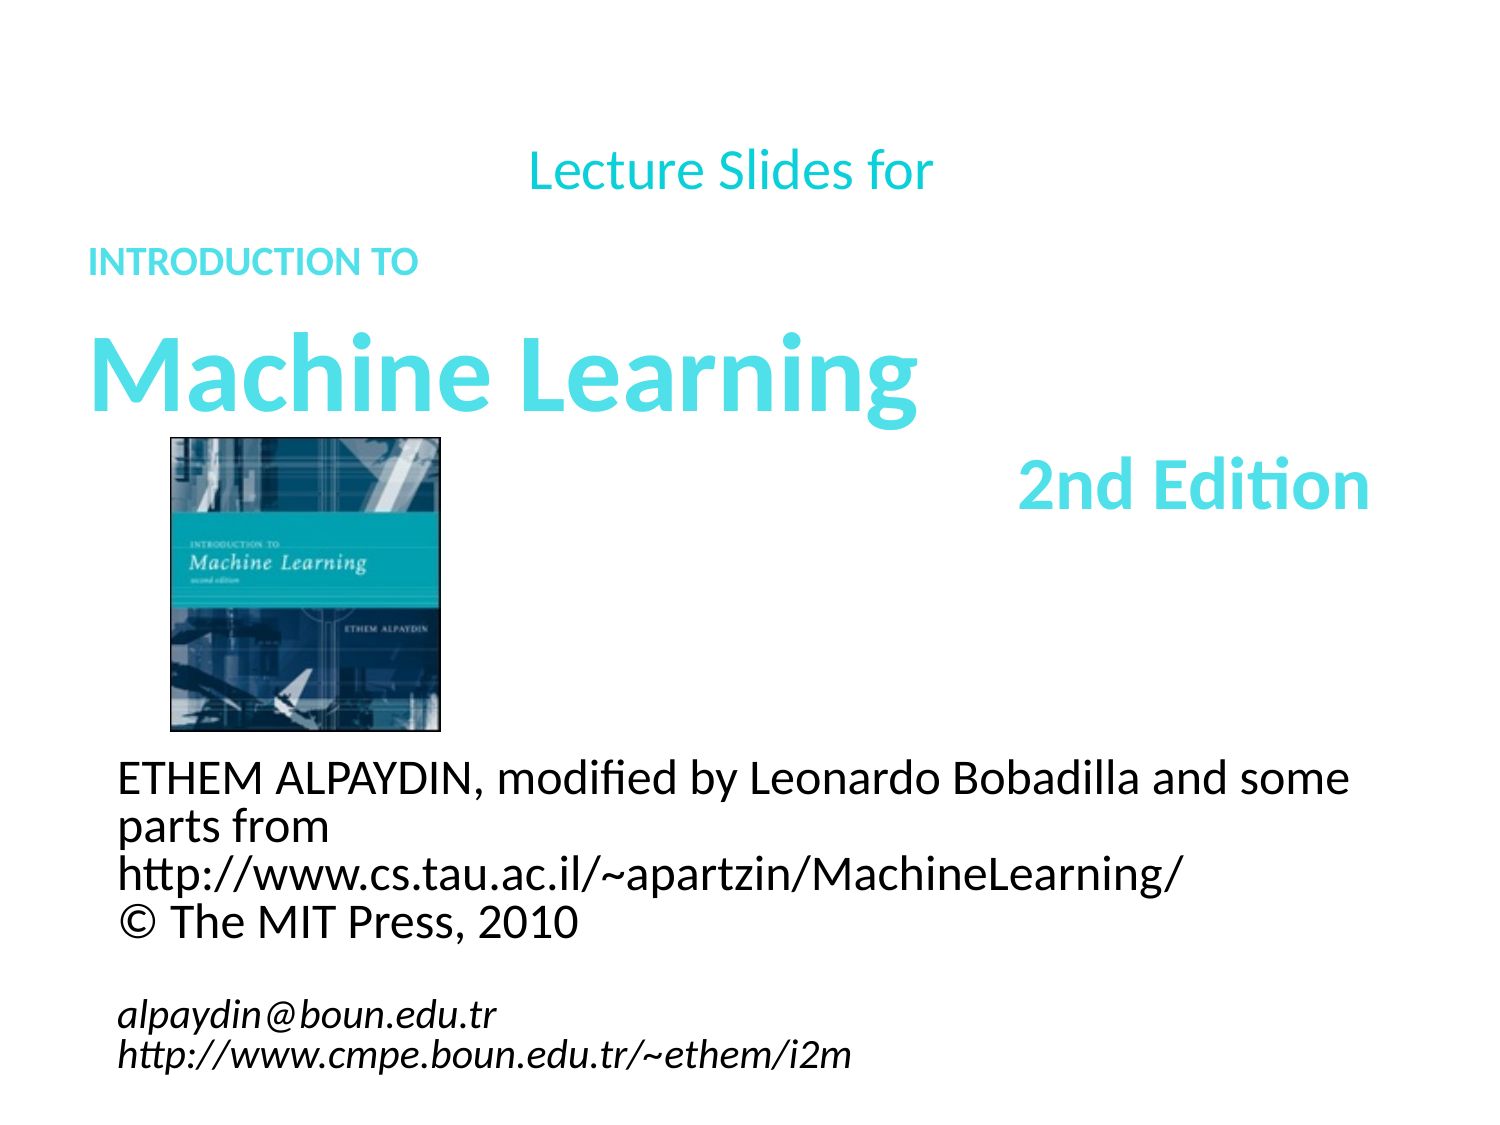

Lecture Slides for
INTRODUCTION TO
Machine Learning
2nd Edition
ETHEM ALPAYDIN, modified by Leonardo Bobadilla and some parts from
http://www.cs.tau.ac.il/~apartzin/MachineLearning/
© The MIT Press, 2010
alpaydin@boun.edu.tr
http://www.cmpe.boun.edu.tr/~ethem/i2ml2e